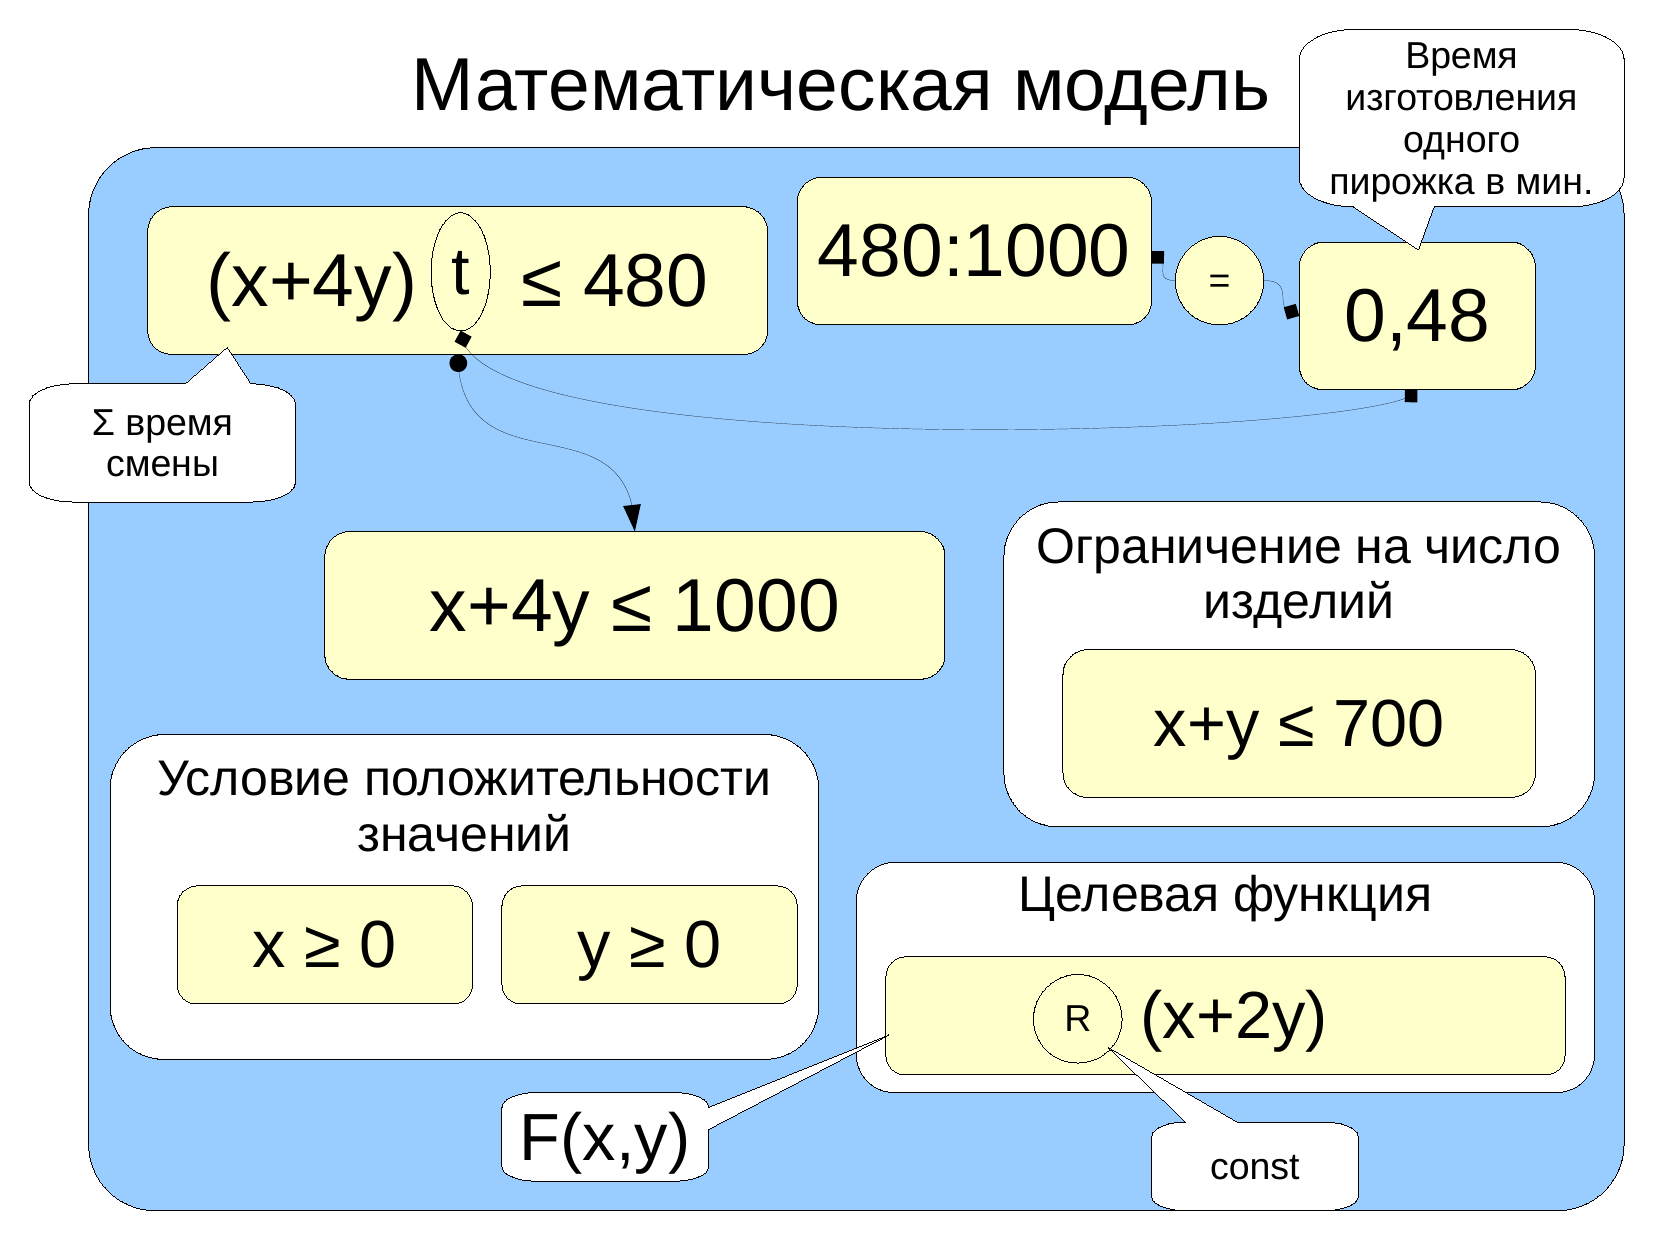

Время
изготовления
одного
пирожка в мин.
Математическая модель
480:1000
(x+4y) ≤ 480
t
=
0,48
Σ время
смены
Ограничение на число
изделий
x+4y ≤ 1000
x+y ≤ 700
Условие положительности
значений
Целевая функция
x ≥ 0
y ≥ 0
 (x+2y)
R
F(x,y)
const